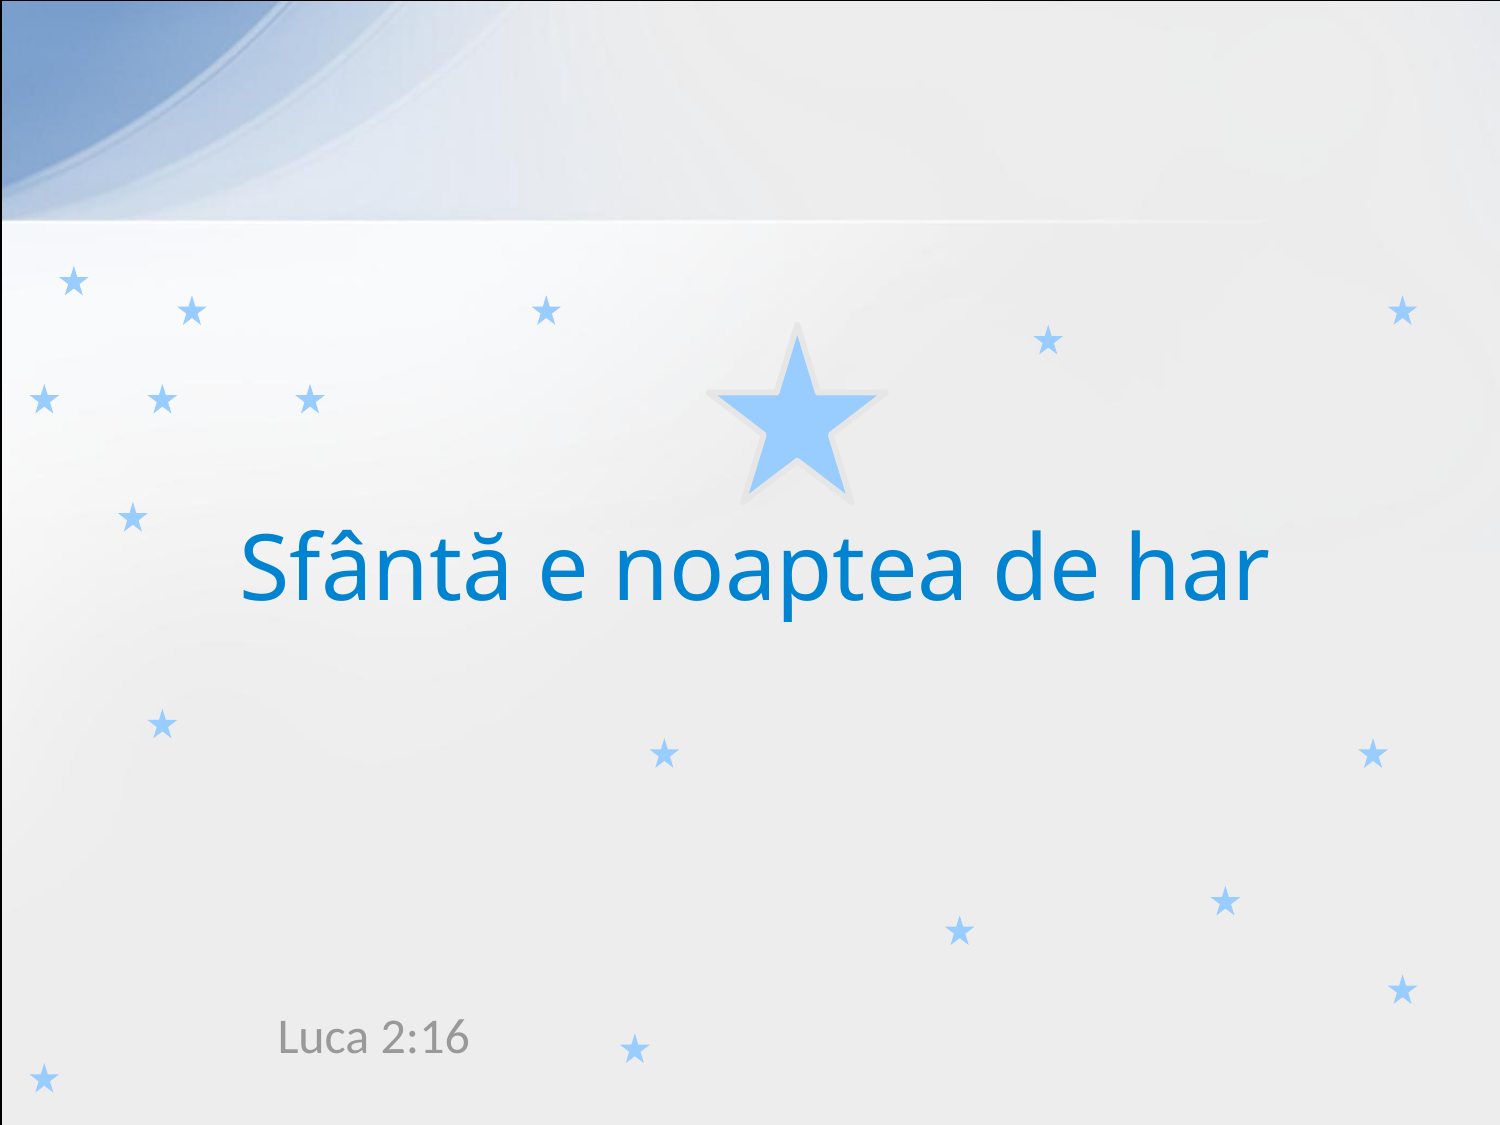

# Sfântă e noaptea de har
Luca 2:16